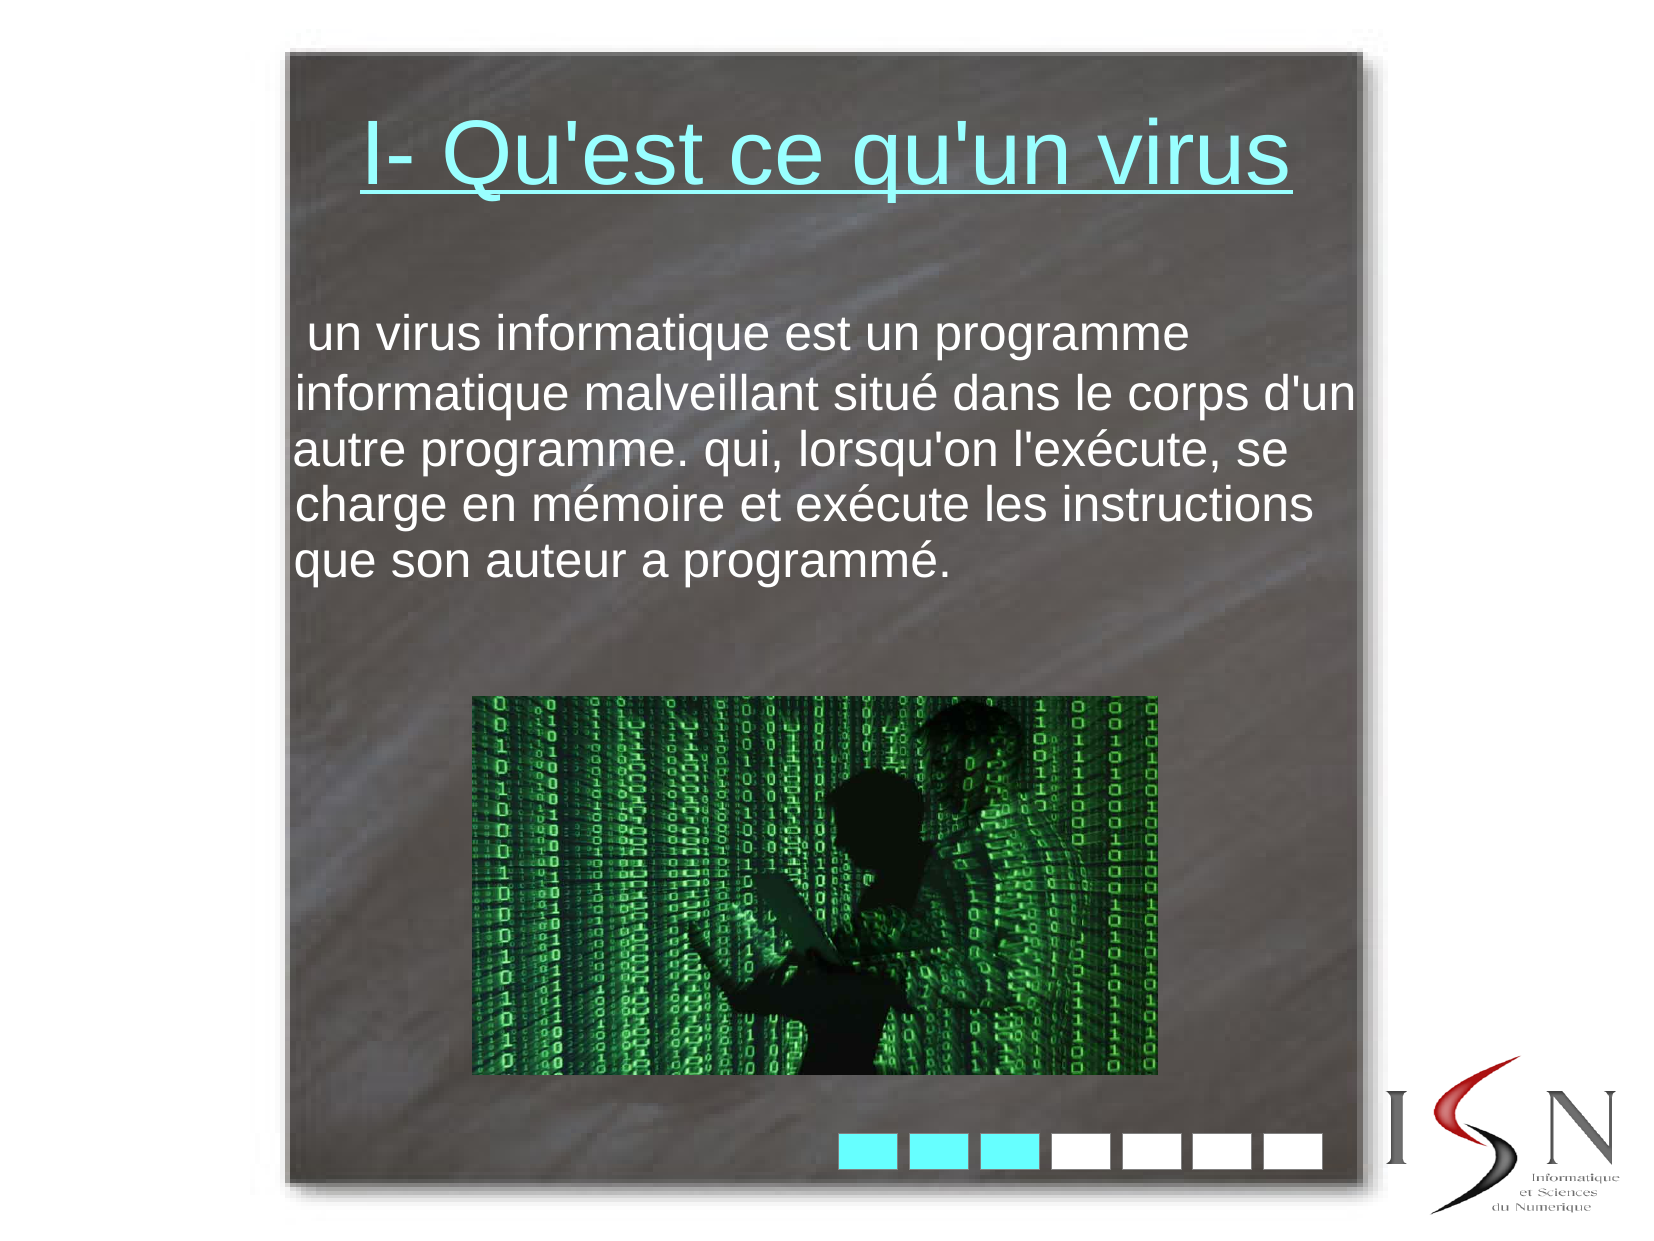

# I- Qu'est ce qu'un virus
 un virus informatique est un programme informatique malveillant situé dans le corps d'un autre programme. qui, lorsqu'on l'exécute, se charge en mémoire et exécute les instructions que son auteur a programmé.